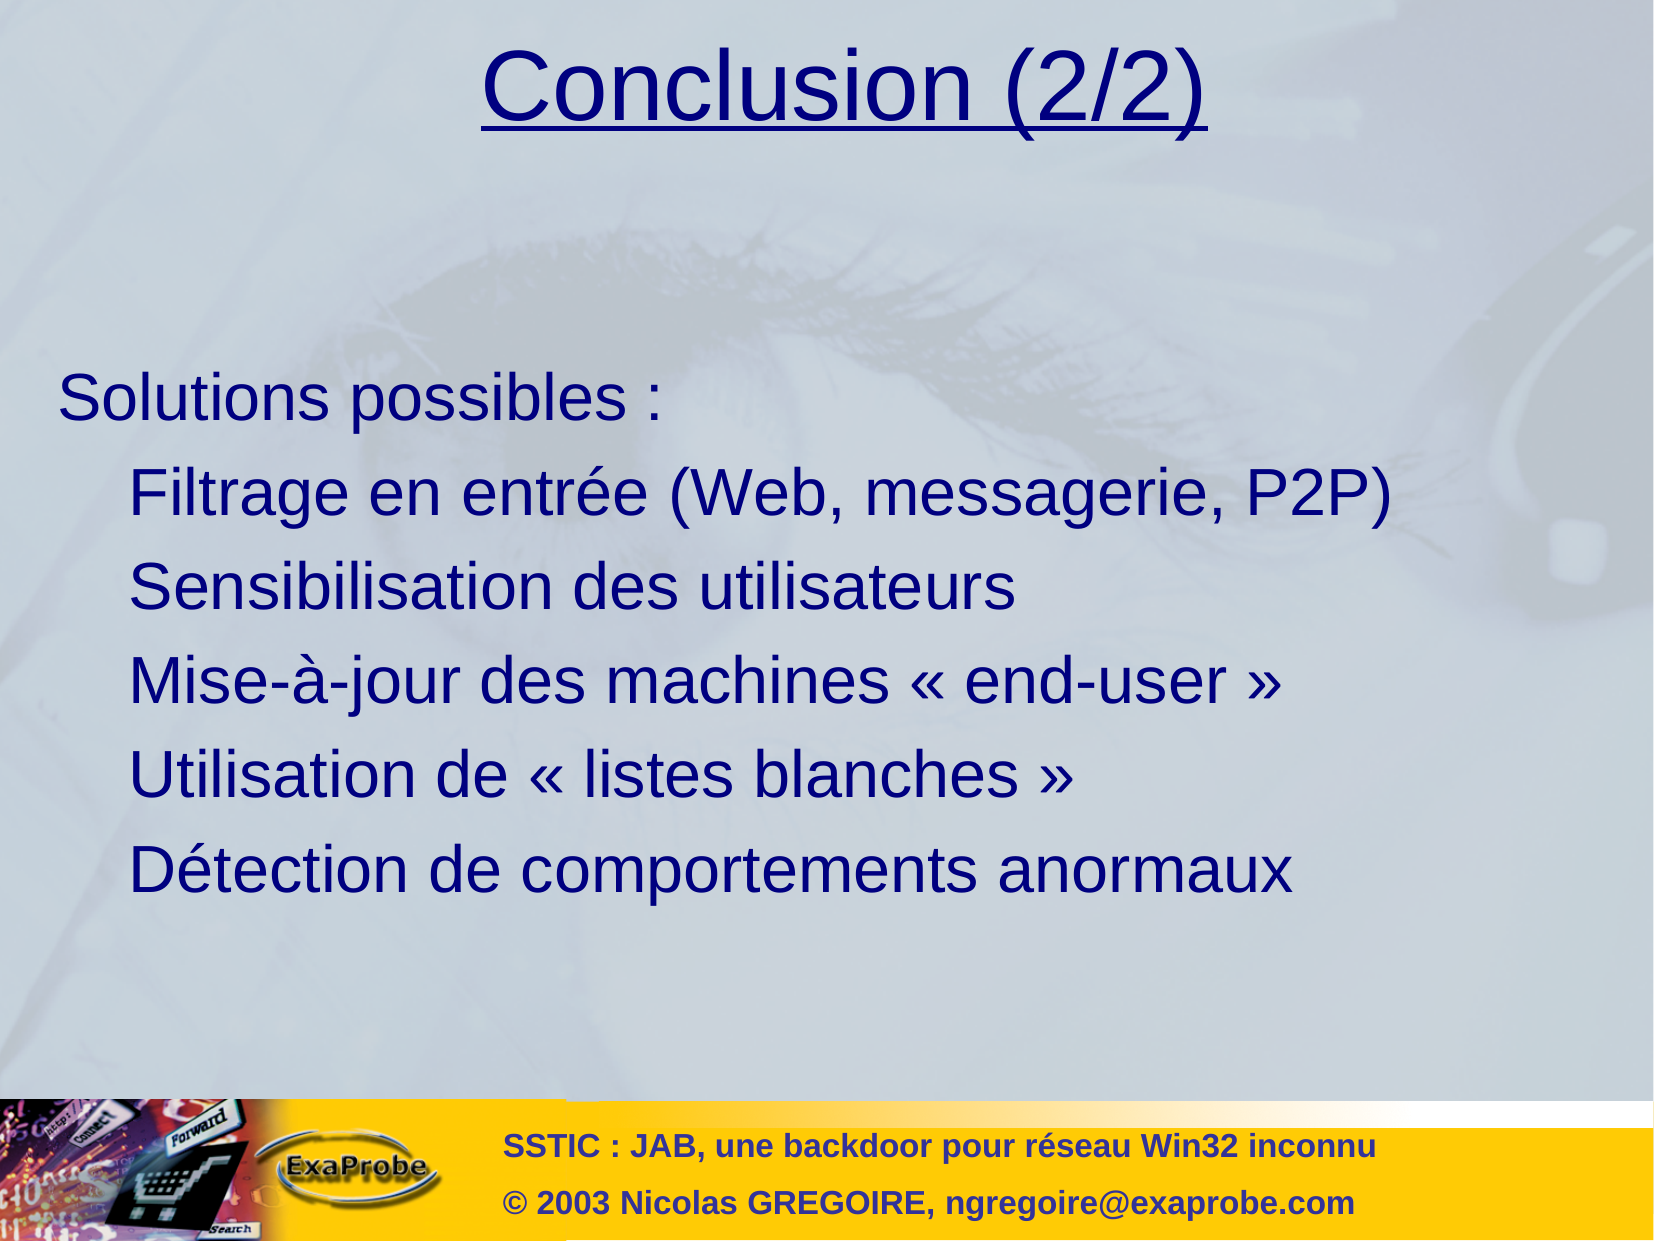

# Conclusion (2/2)
 Solutions possibles :
 Filtrage en entrée (Web, messagerie, P2P)
 Sensibilisation des utilisateurs
 Mise-à-jour des machines « end-user »
 Utilisation de « listes blanches »
 Détection de comportements anormaux